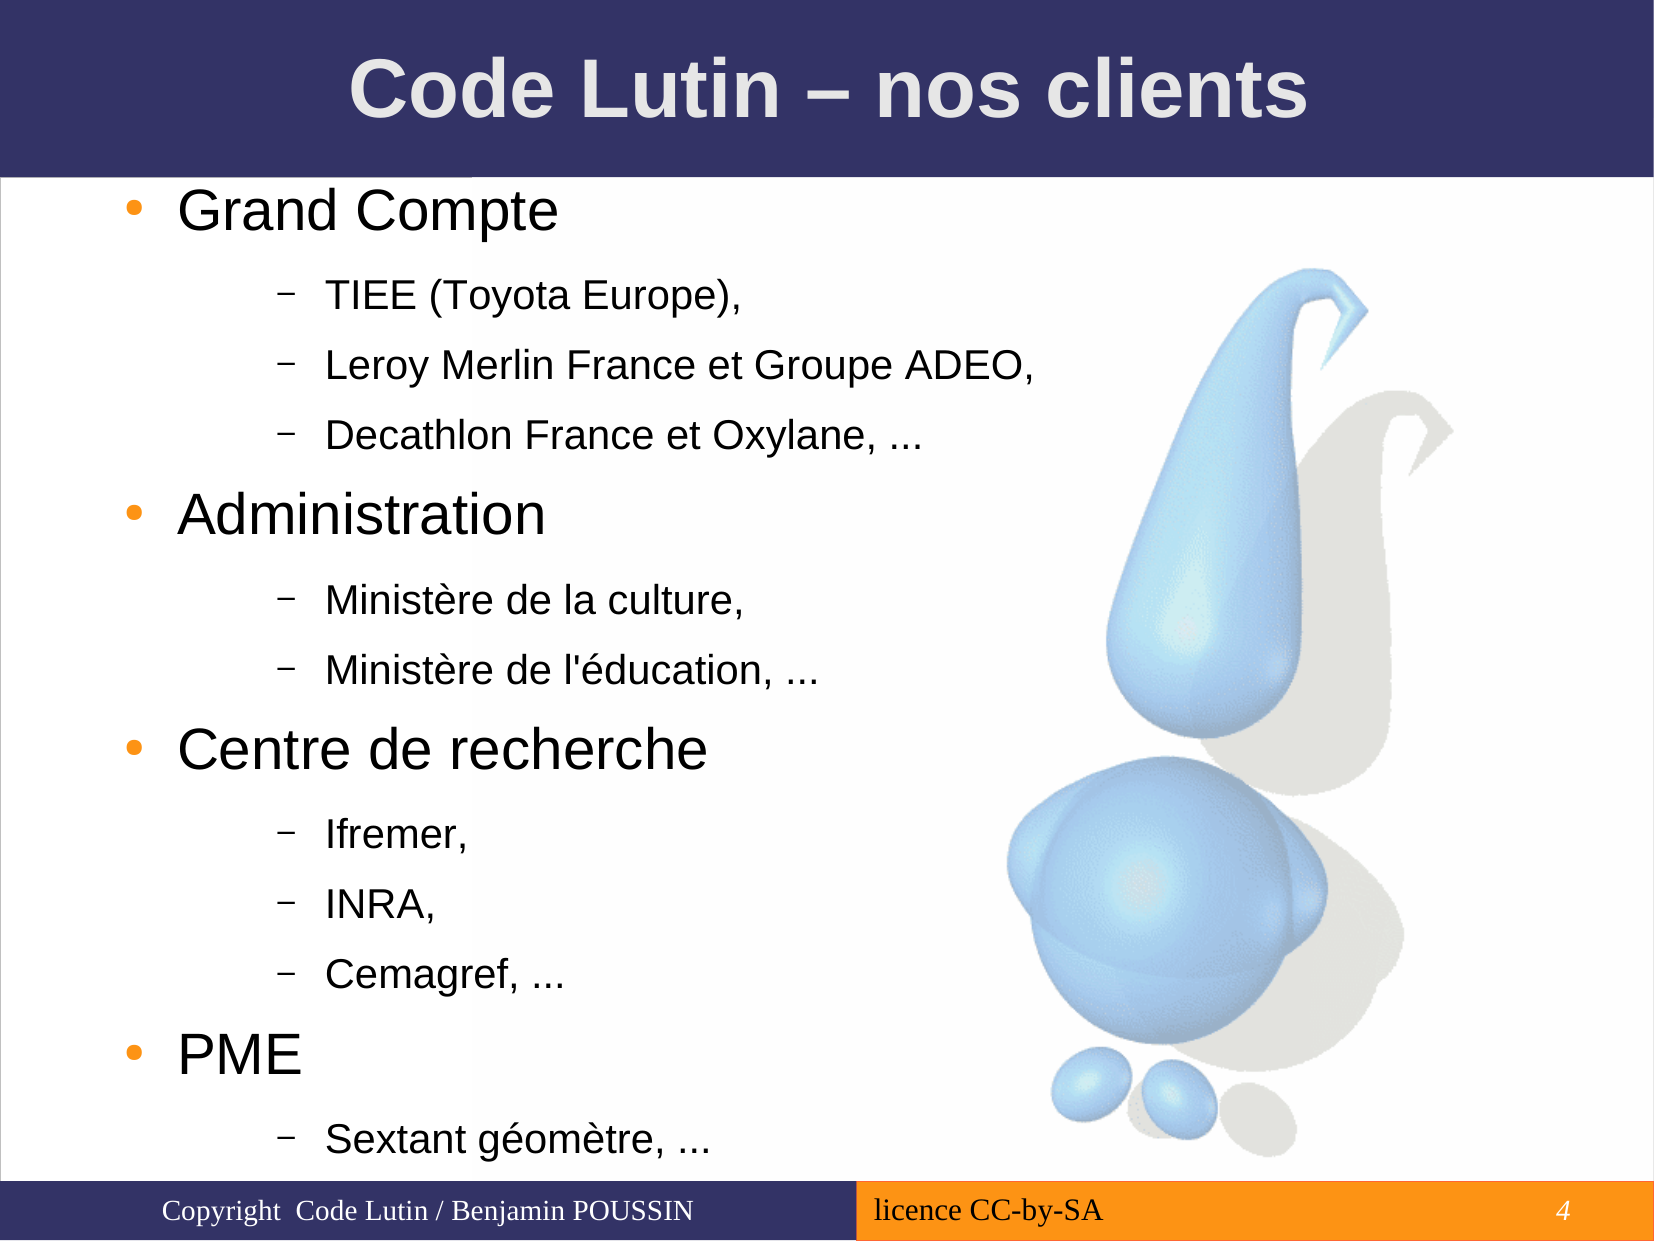

# Code Lutin – nos clients
Grand Compte
TIEE (Toyota Europe),
Leroy Merlin France et Groupe ADEO,
Decathlon France et Oxylane, ...
Administration
Ministère de la culture,
Ministère de l'éducation, ...
Centre de recherche
Ifremer,
INRA,
Cemagref, ...
PME
Sextant géomètre, ...
4